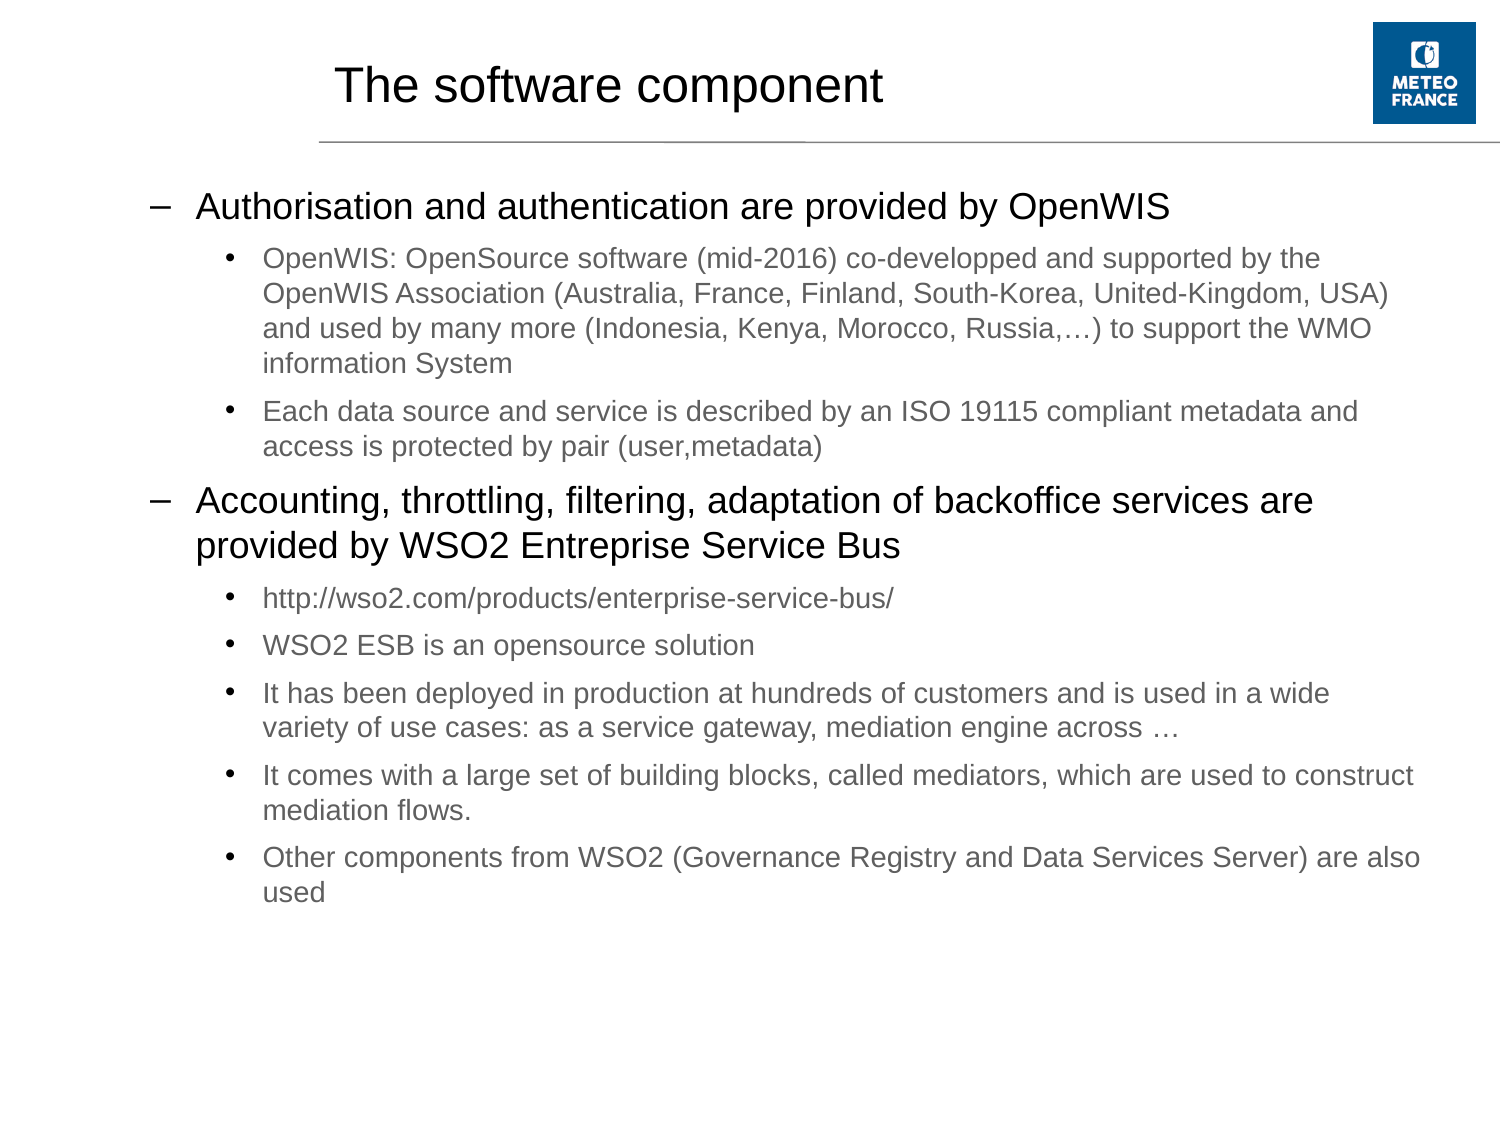

# The software component
Authorisation and authentication are provided by OpenWIS
OpenWIS: OpenSource software (mid-2016) co-developped and supported by the OpenWIS Association (Australia, France, Finland, South-Korea, United-Kingdom, USA) and used by many more (Indonesia, Kenya, Morocco, Russia,…) to support the WMO information System
Each data source and service is described by an ISO 19115 compliant metadata and access is protected by pair (user,metadata)
Accounting, throttling, filtering, adaptation of backoffice services are provided by WSO2 Entreprise Service Bus
http://wso2.com/products/enterprise-service-bus/
WSO2 ESB is an opensource solution
It has been deployed in production at hundreds of customers and is used in a wide variety of use cases: as a service gateway, mediation engine across …
It comes with a large set of building blocks, called mediators, which are used to construct mediation flows.
Other components from WSO2 (Governance Registry and Data Services Server) are also used